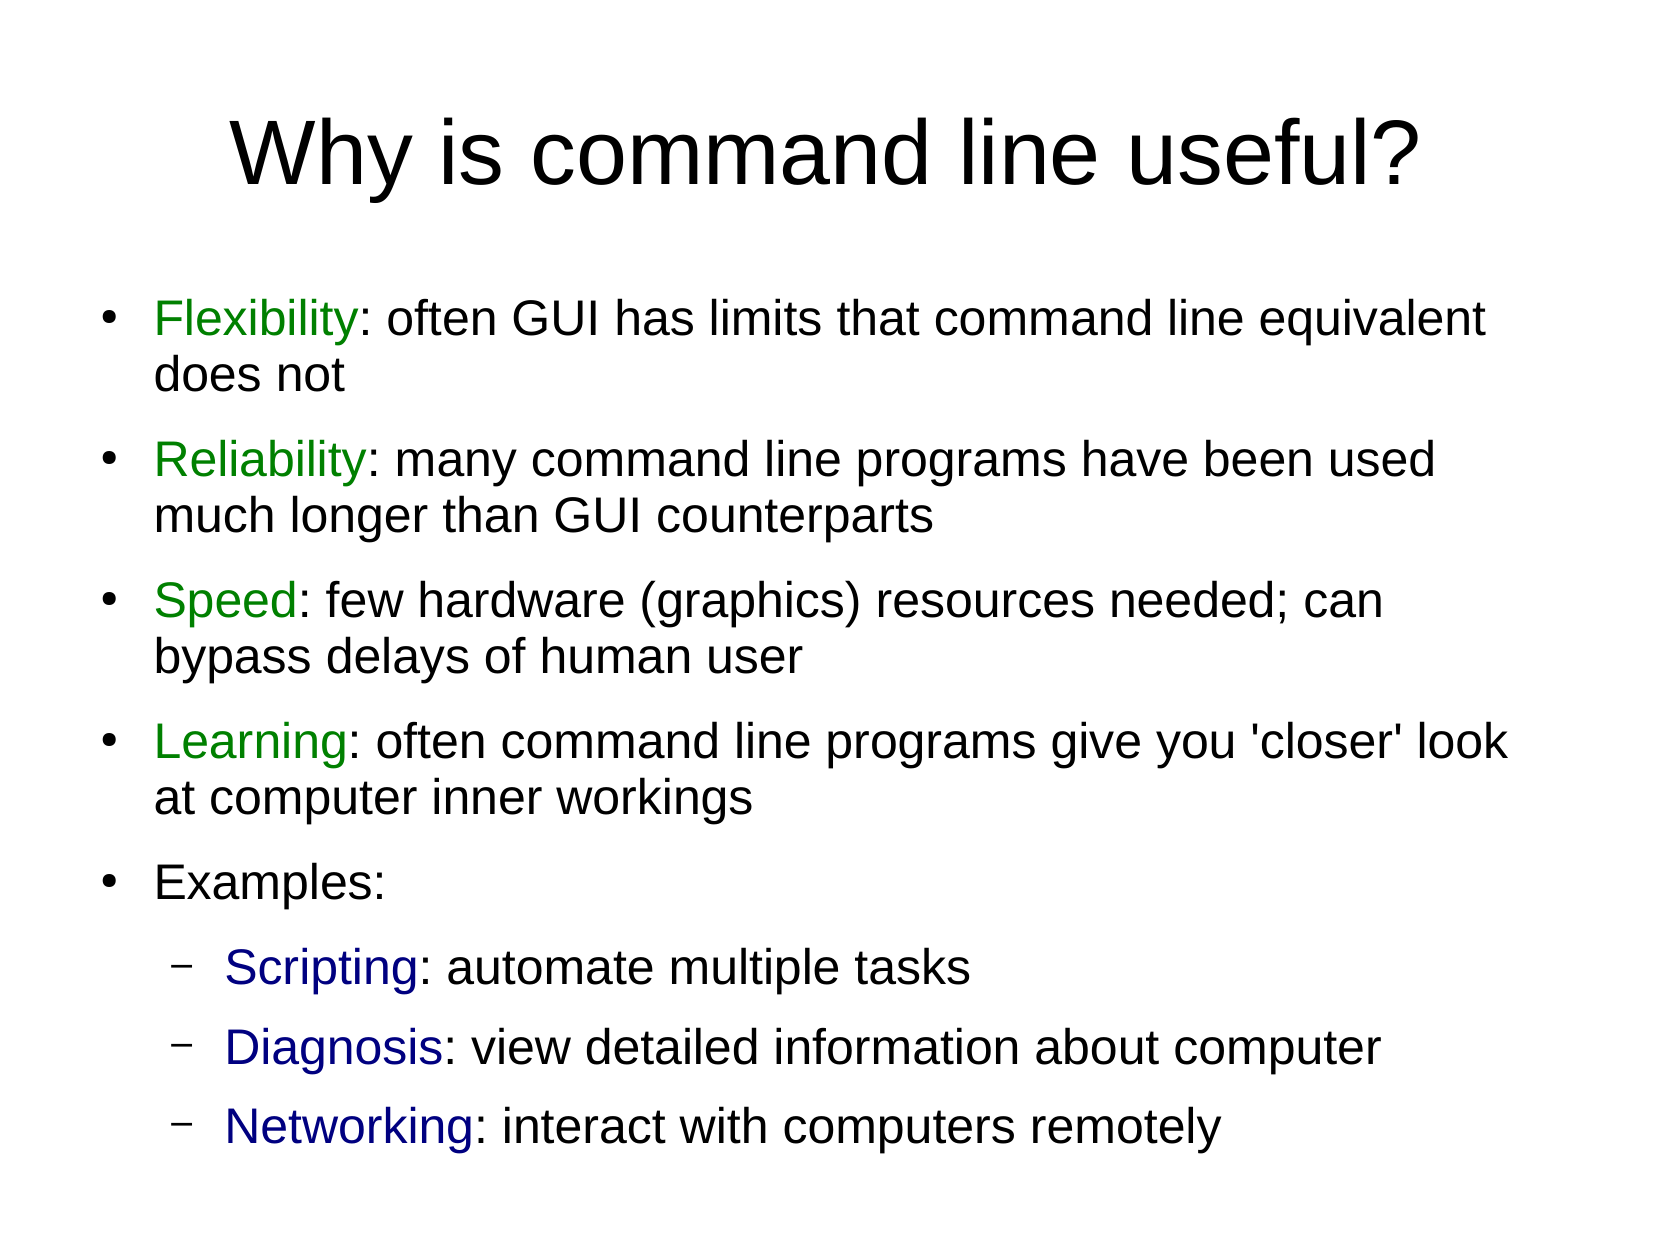

# Why is command line useful?
Flexibility: often GUI has limits that command line equivalent does not
Reliability: many command line programs have been used much longer than GUI counterparts
Speed: few hardware (graphics) resources needed; can bypass delays of human user
Learning: often command line programs give you 'closer' look at computer inner workings
Examples:
Scripting: automate multiple tasks
Diagnosis: view detailed information about computer
Networking: interact with computers remotely